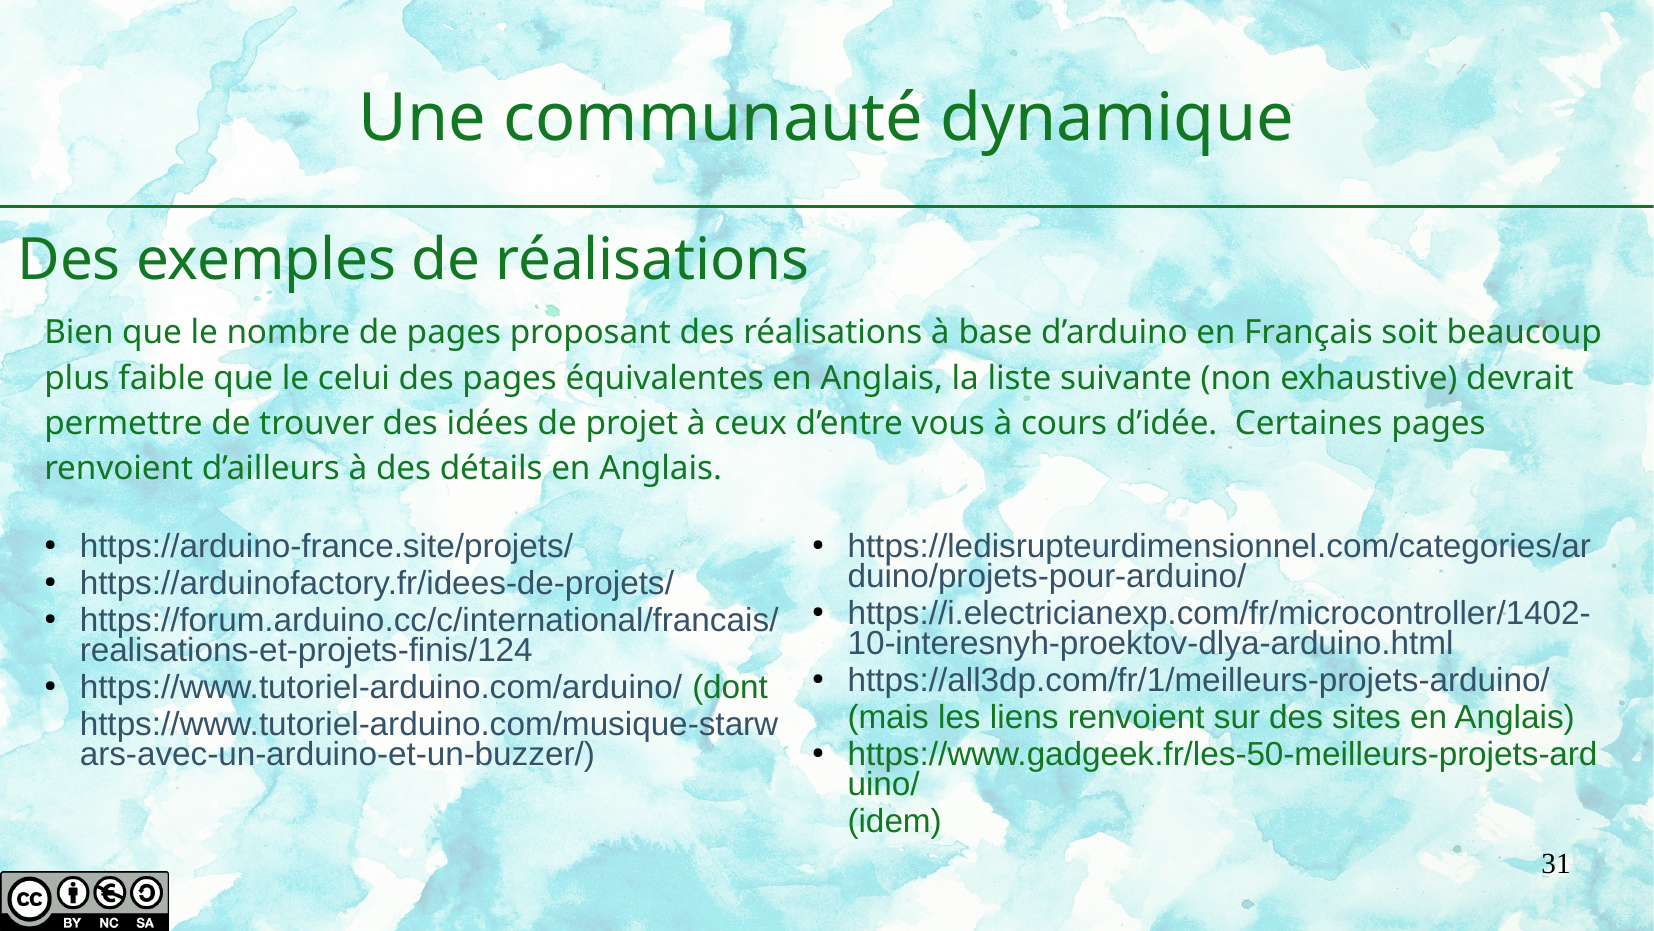

# Une communauté dynamique
Des exemples de réalisations
Bien que le nombre de pages proposant des réalisations à base d’arduino en Français soit beaucoup plus faible que le celui des pages équivalentes en Anglais, la liste suivante (non exhaustive) devrait permettre de trouver des idées de projet à ceux d’entre vous à cours d’idée. Certaines pages renvoient d’ailleurs à des détails en Anglais.
https://arduino-france.site/projets/
https://arduinofactory.fr/idees-de-projets/
https://forum.arduino.cc/c/international/francais/realisations-et-projets-finis/124
https://www.tutoriel-arduino.com/arduino/ (dont https://www.tutoriel-arduino.com/musique-starwars-avec-un-arduino-et-un-buzzer/)
https://ledisrupteurdimensionnel.com/categories/arduino/projets-pour-arduino/
https://i.electricianexp.com/fr/microcontroller/1402-10-interesnyh-proektov-dlya-arduino.html
https://all3dp.com/fr/1/meilleurs-projets-arduino/ (mais les liens renvoient sur des sites en Anglais)
https://www.gadgeek.fr/les-50-meilleurs-projets-arduino/(idem)
31